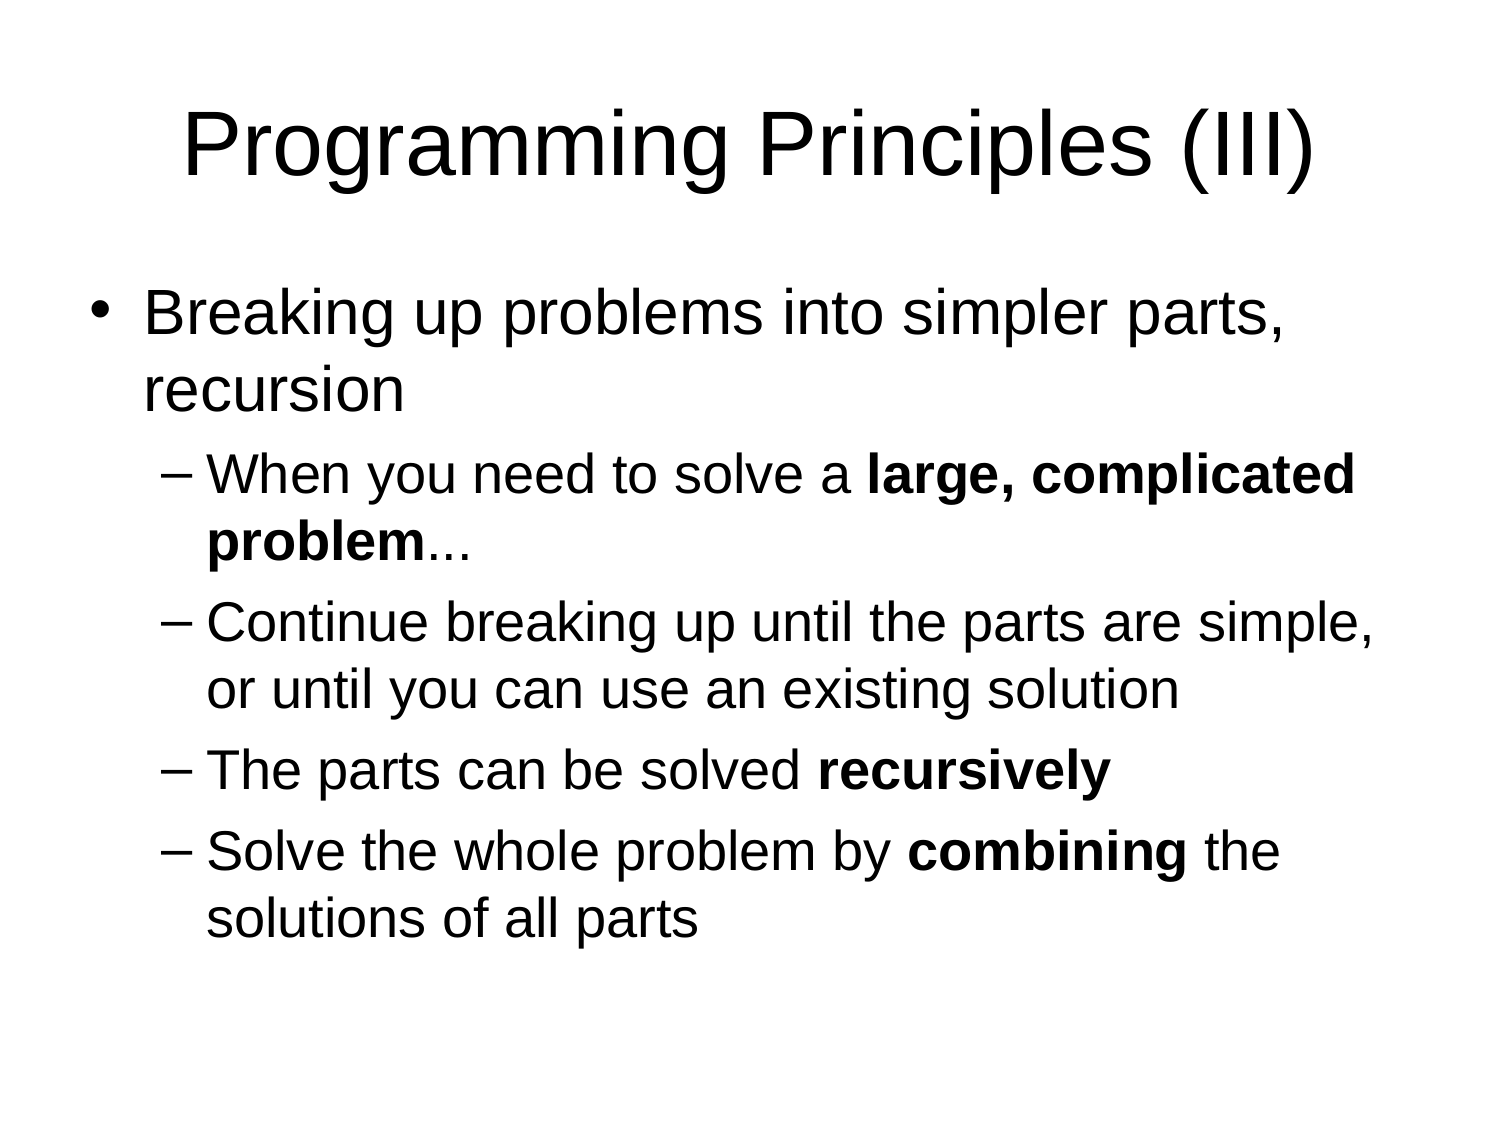

# Programming Principles (III)
Breaking up problems into simpler parts, recursion
When you need to solve a large, complicated problem...
Continue breaking up until the parts are simple, or until you can use an existing solution
The parts can be solved recursively
Solve the whole problem by combining the solutions of all parts